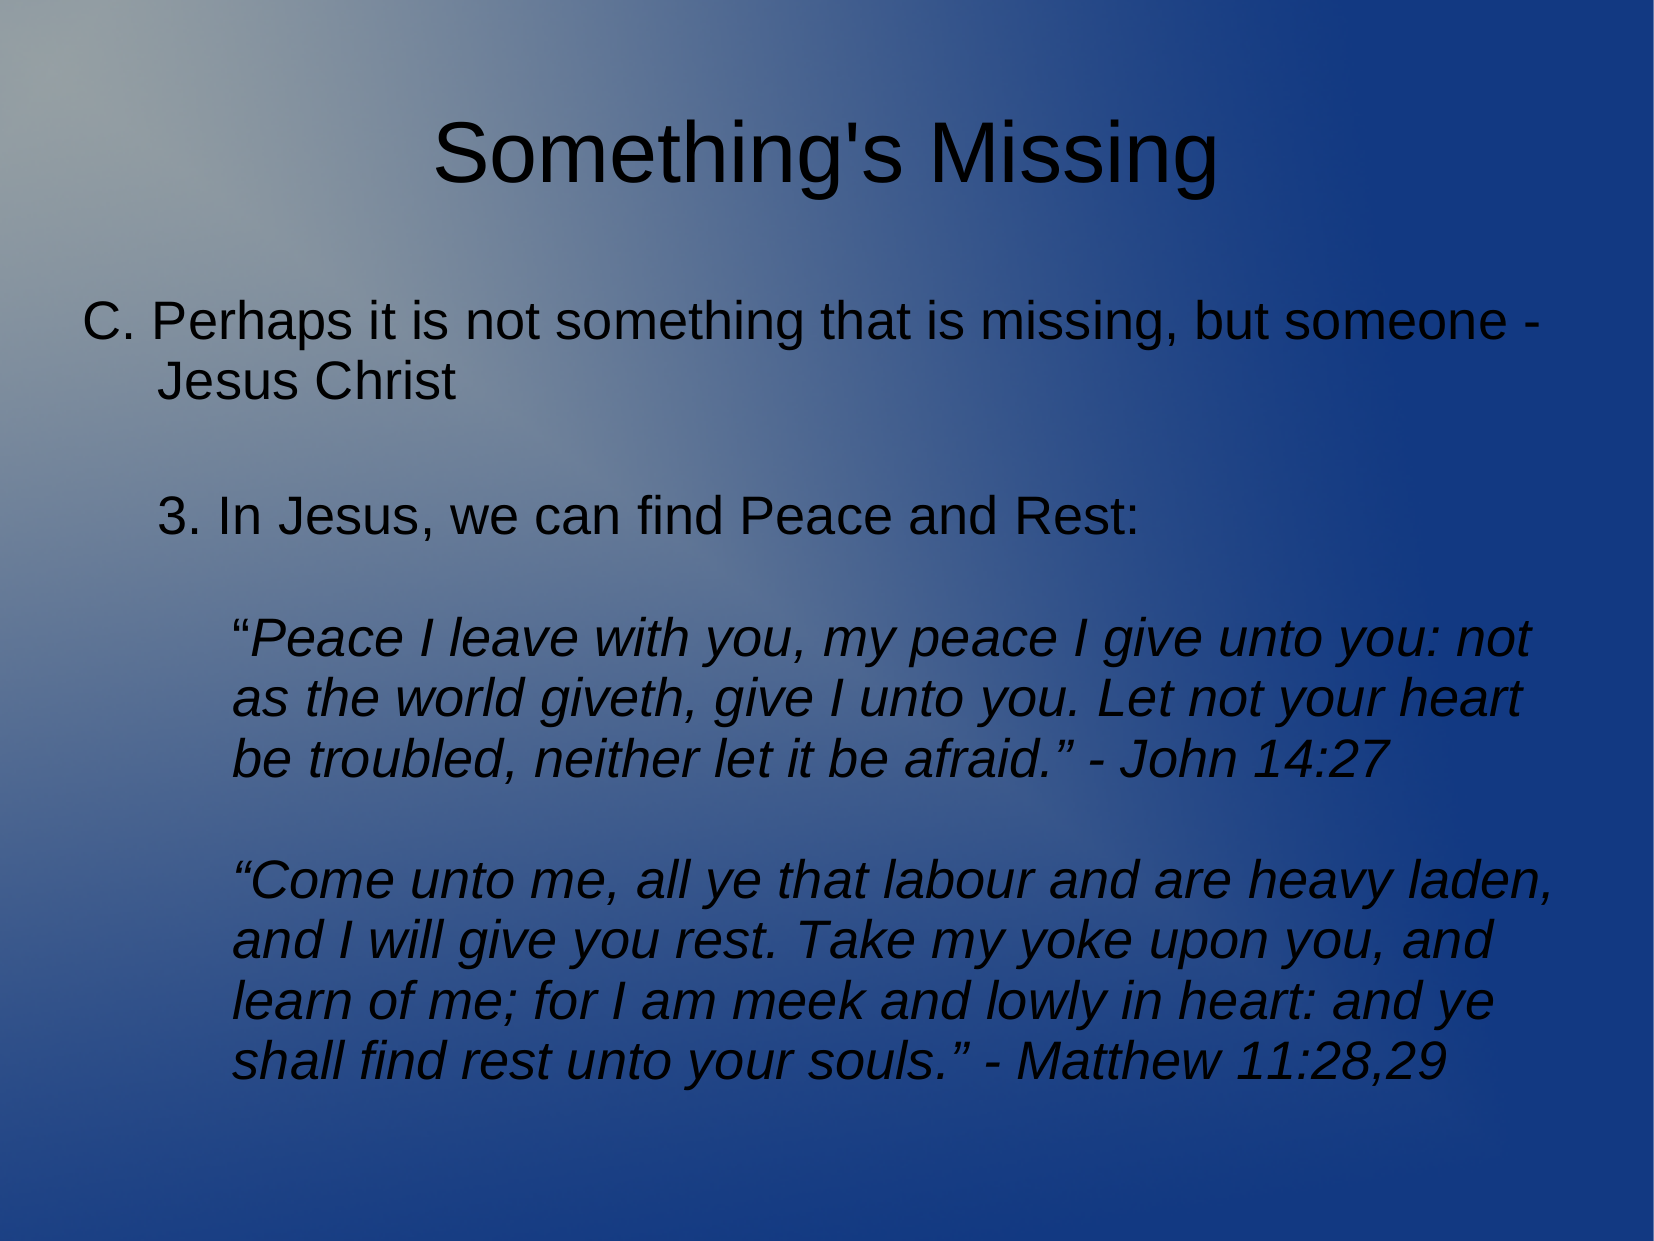

# Something's Missing
C. Perhaps it is not something that is missing, but someone - 	Jesus Christ
	3. In Jesus, we can find Peace and Rest:
		“Peace I leave with you, my peace I give unto you: not 		as the world giveth, give I unto you. Let not your heart 		be troubled, neither let it be afraid.” - John 14:27
		“Come unto me, all ye that labour and are heavy laden, 		and I will give you rest. Take my yoke upon you, and 		learn of me; for I am meek and lowly in heart: and ye 		shall find rest unto your souls.” - Matthew 11:28,29